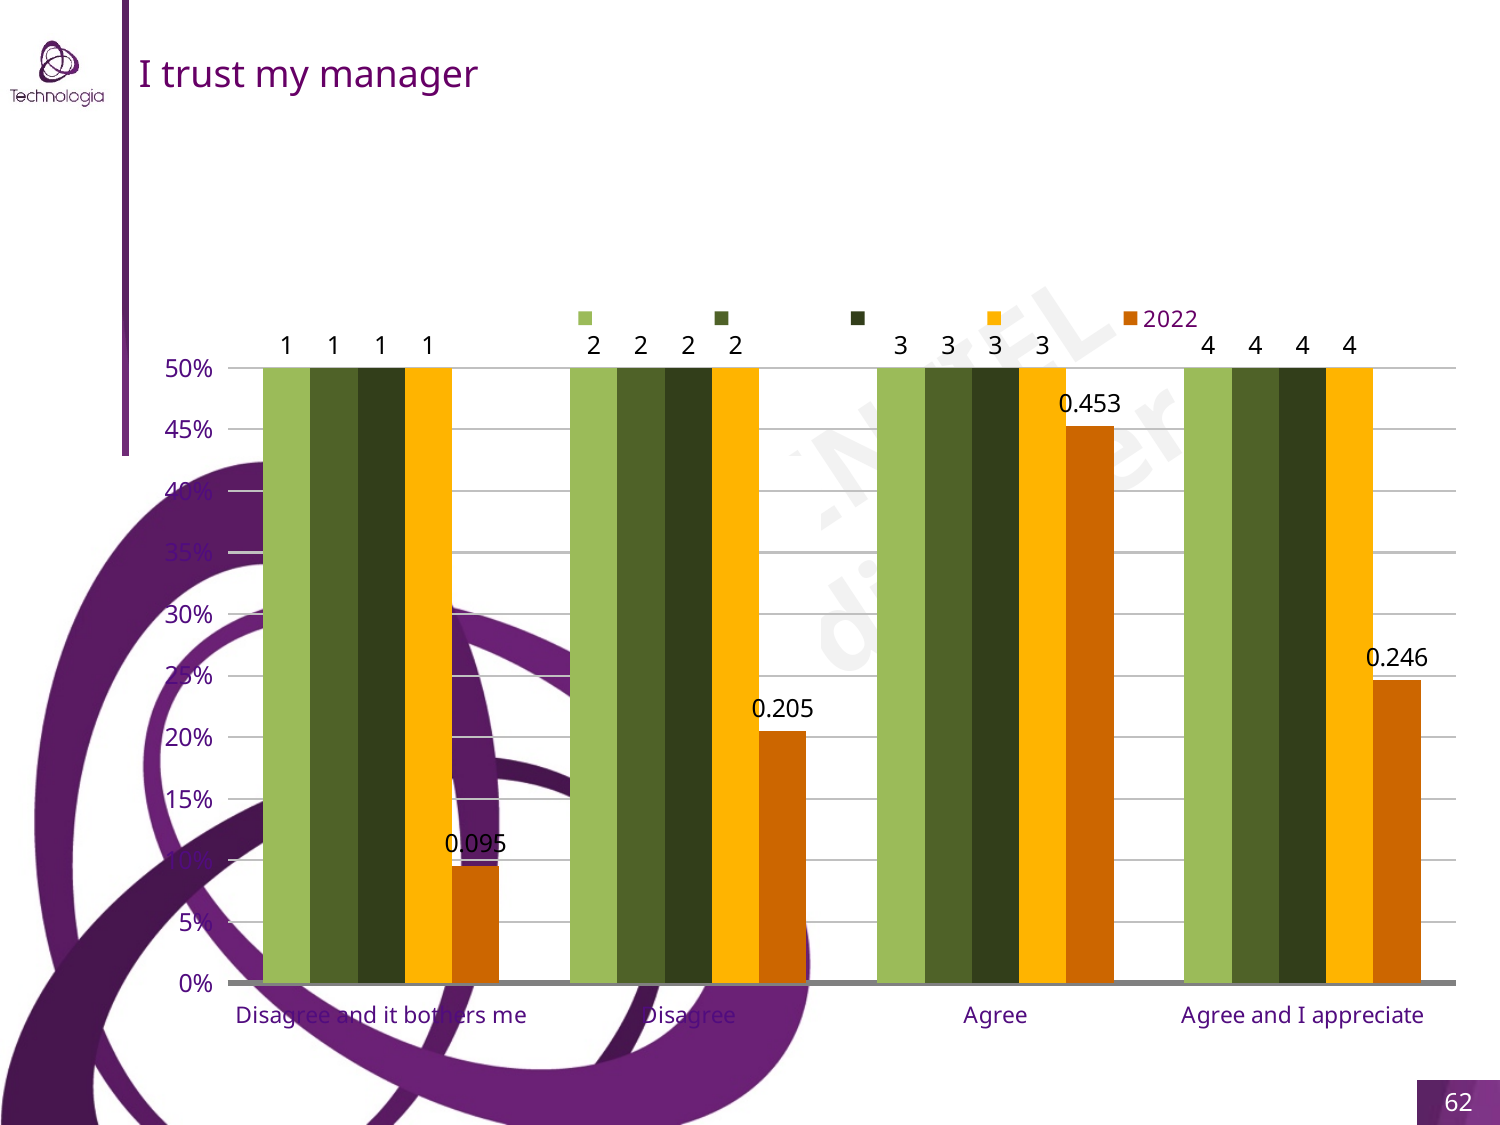

# I trust my manager
[unsupported chart]